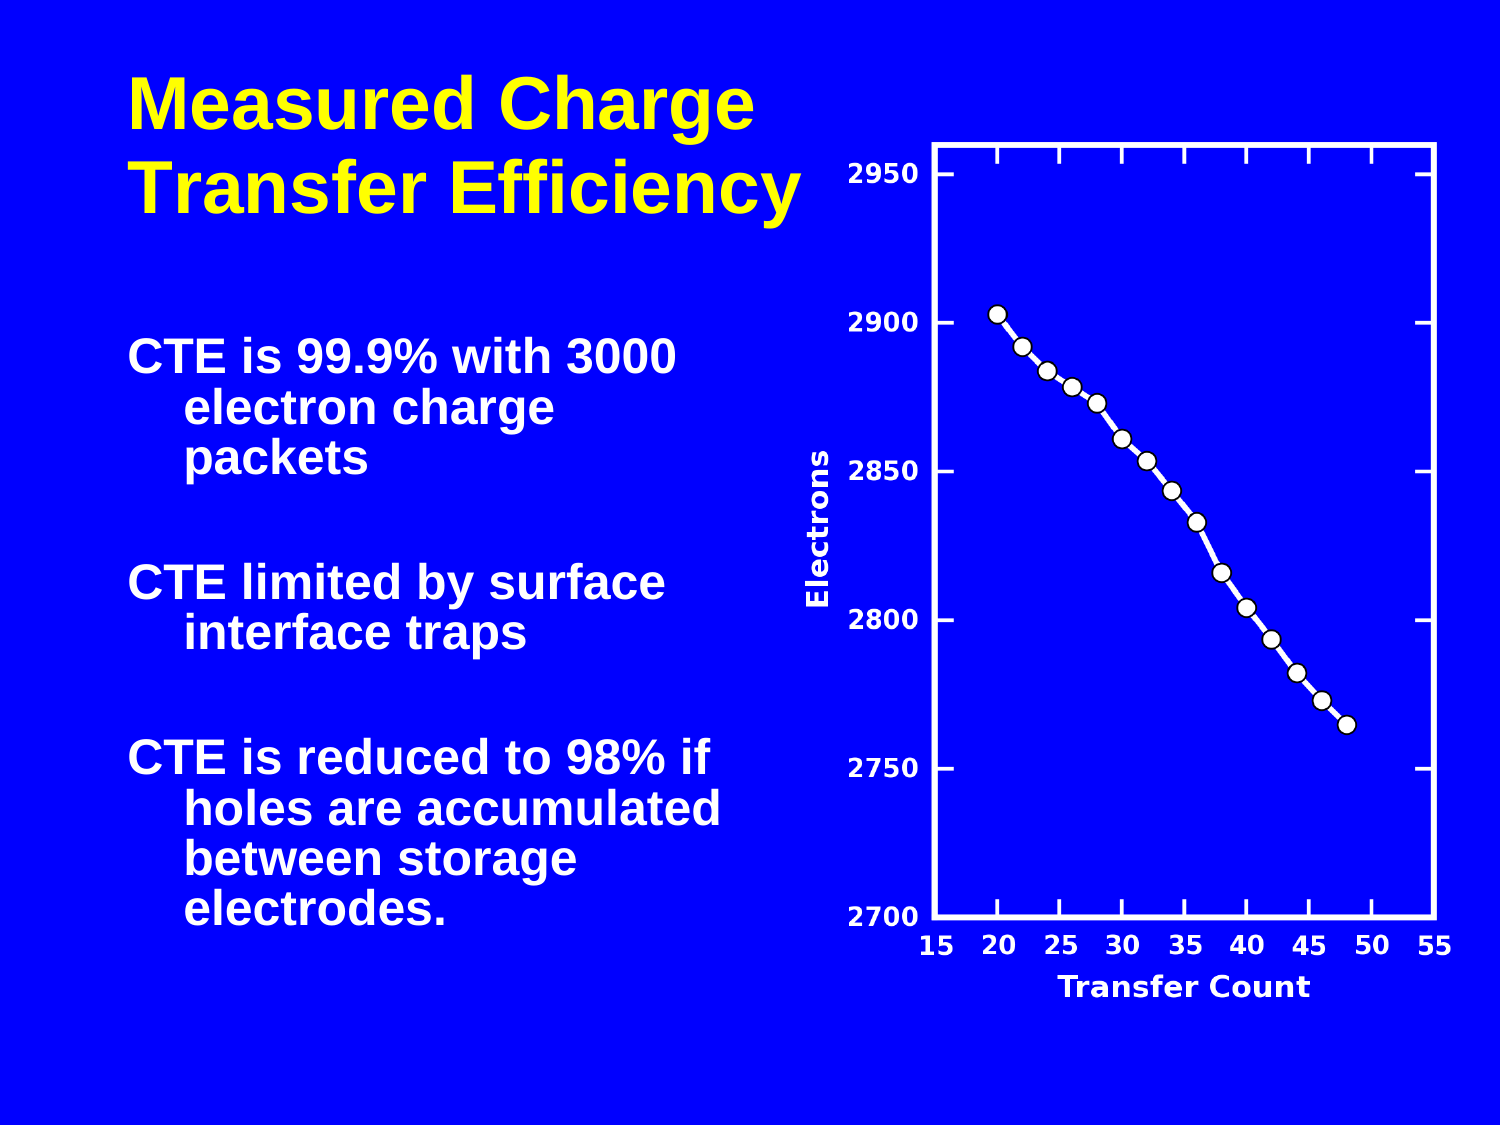

# Measured Charge Transfer Efficiency
CTE is 99.9% with 3000 electron charge packets
CTE limited by surface interface traps
CTE is reduced to 98% if holes are accumulated between storage electrodes.